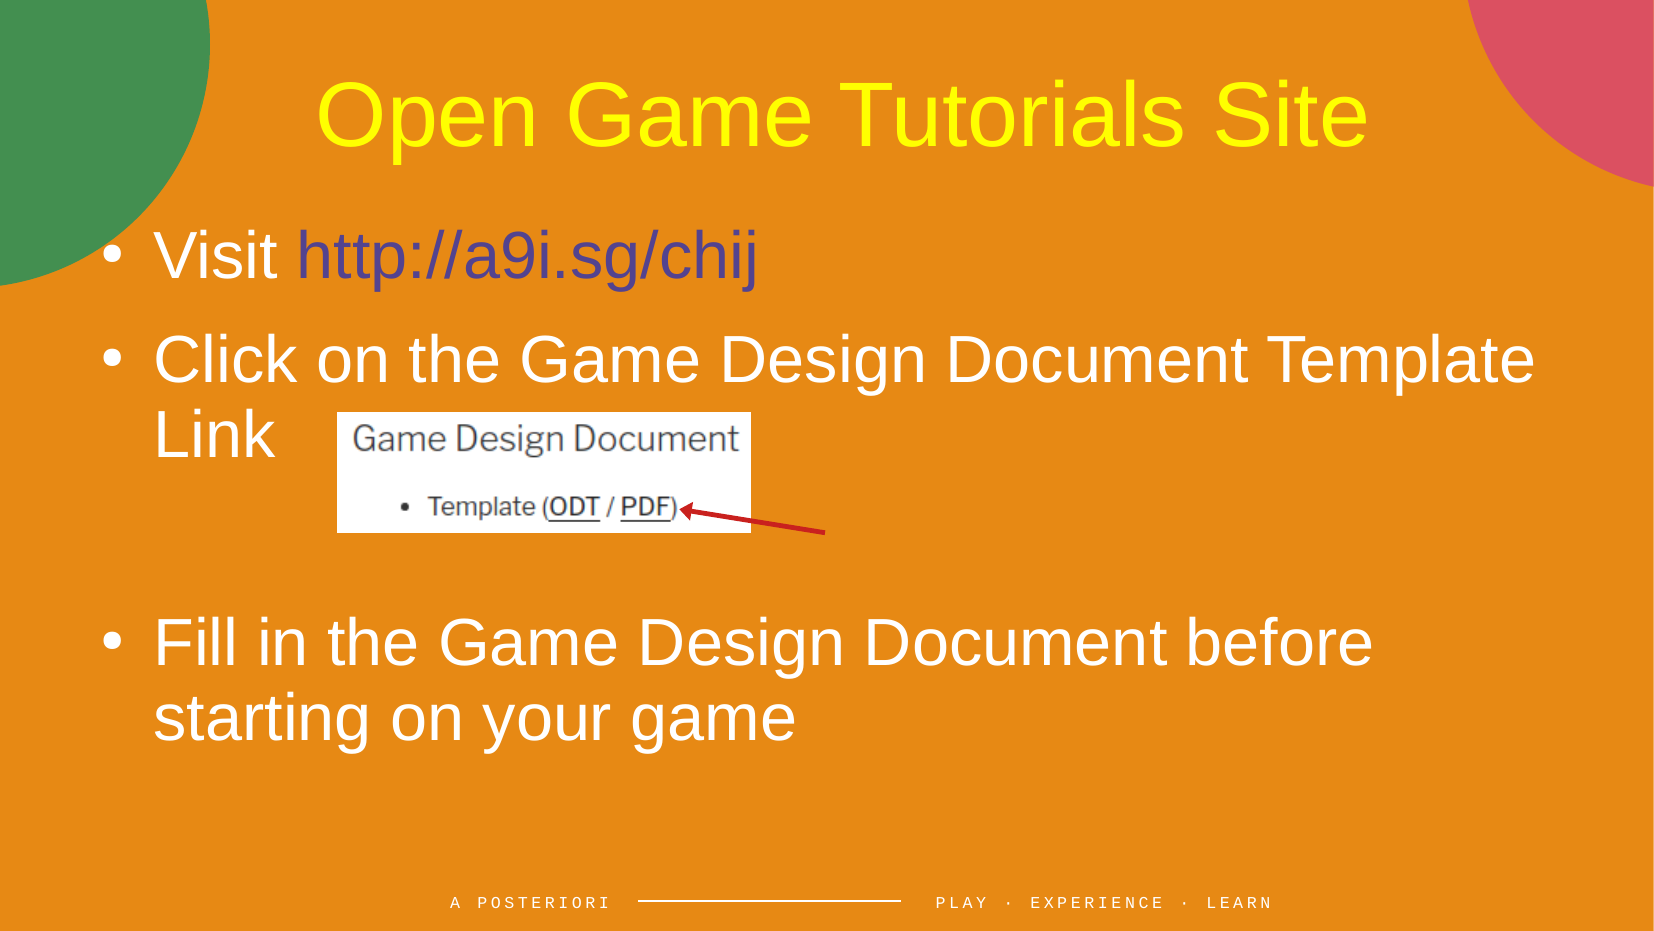

# Open Game Tutorials Site
Visit http://a9i.sg/chij
Click on the Game Design Document Template Link
Fill in the Game Design Document before starting on your game